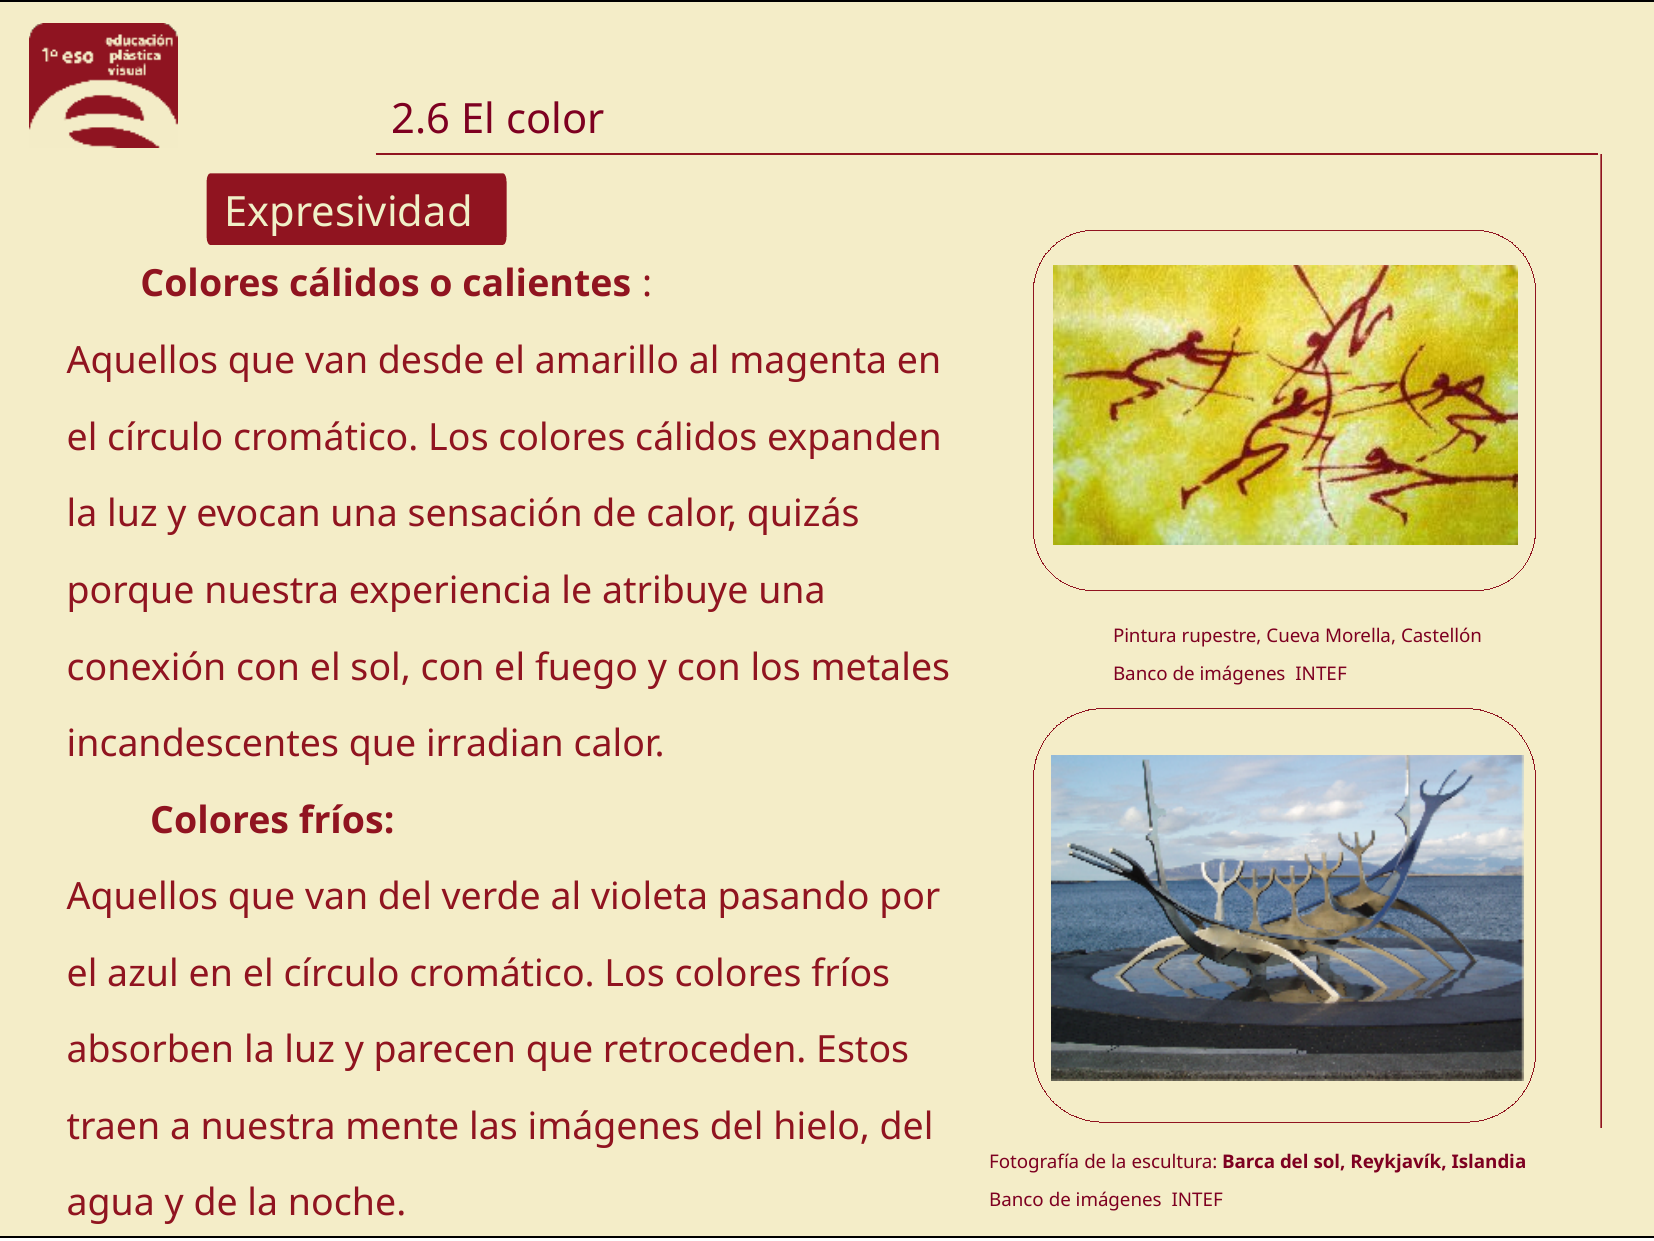

2.6 El color
Expresividad
	Colores cálidos o calientes :
Aquellos que van desde el amarillo al magenta en el círculo cromático. Los colores cálidos expanden la luz y evocan una sensación de calor, quizás porque nuestra experiencia le atribuye una conexión con el sol, con el fuego y con los metales incandescentes que irradian calor.
	 Colores fríos:
Aquellos que van del verde al violeta pasando por el azul en el círculo cromático. Los colores fríos absorben la luz y parecen que retroceden. Estos traen a nuestra mente las imágenes del hielo, del agua y de la noche.
#
Pintura rupestre, Cueva Morella, Castellón
Banco de imágenes INTEF
Fotografía de la escultura: Barca del sol, Reykjavík, Islandia
Banco de imágenes INTEF